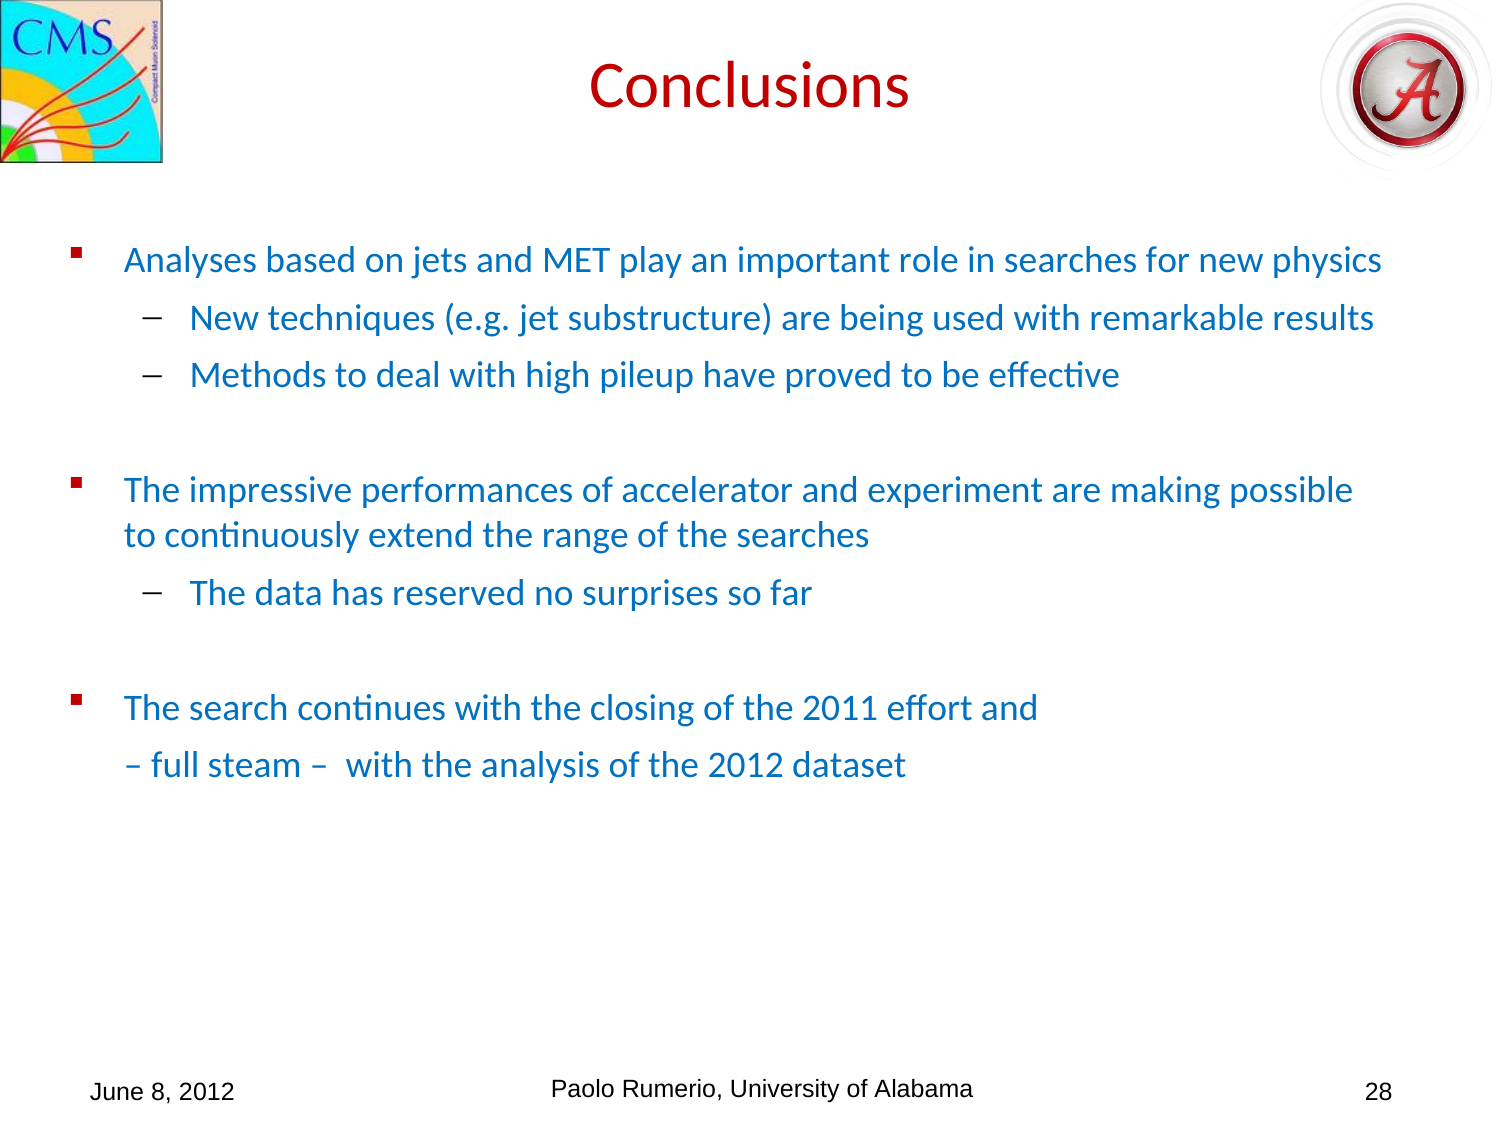

Conclusions
Analyses based on jets and MET play an important role in searches for new physics
New techniques (e.g. jet substructure) are being used with remarkable results
Methods to deal with high pileup have proved to be effective
The impressive performances of accelerator and experiment are making possible to continuously extend the range of the searches
The data has reserved no surprises so far
The search continues with the closing of the 2011 effort and
– full steam – with the analysis of the 2012 dataset
Paolo Rumerio, Univ. of Alabama
June 8, 2012
28